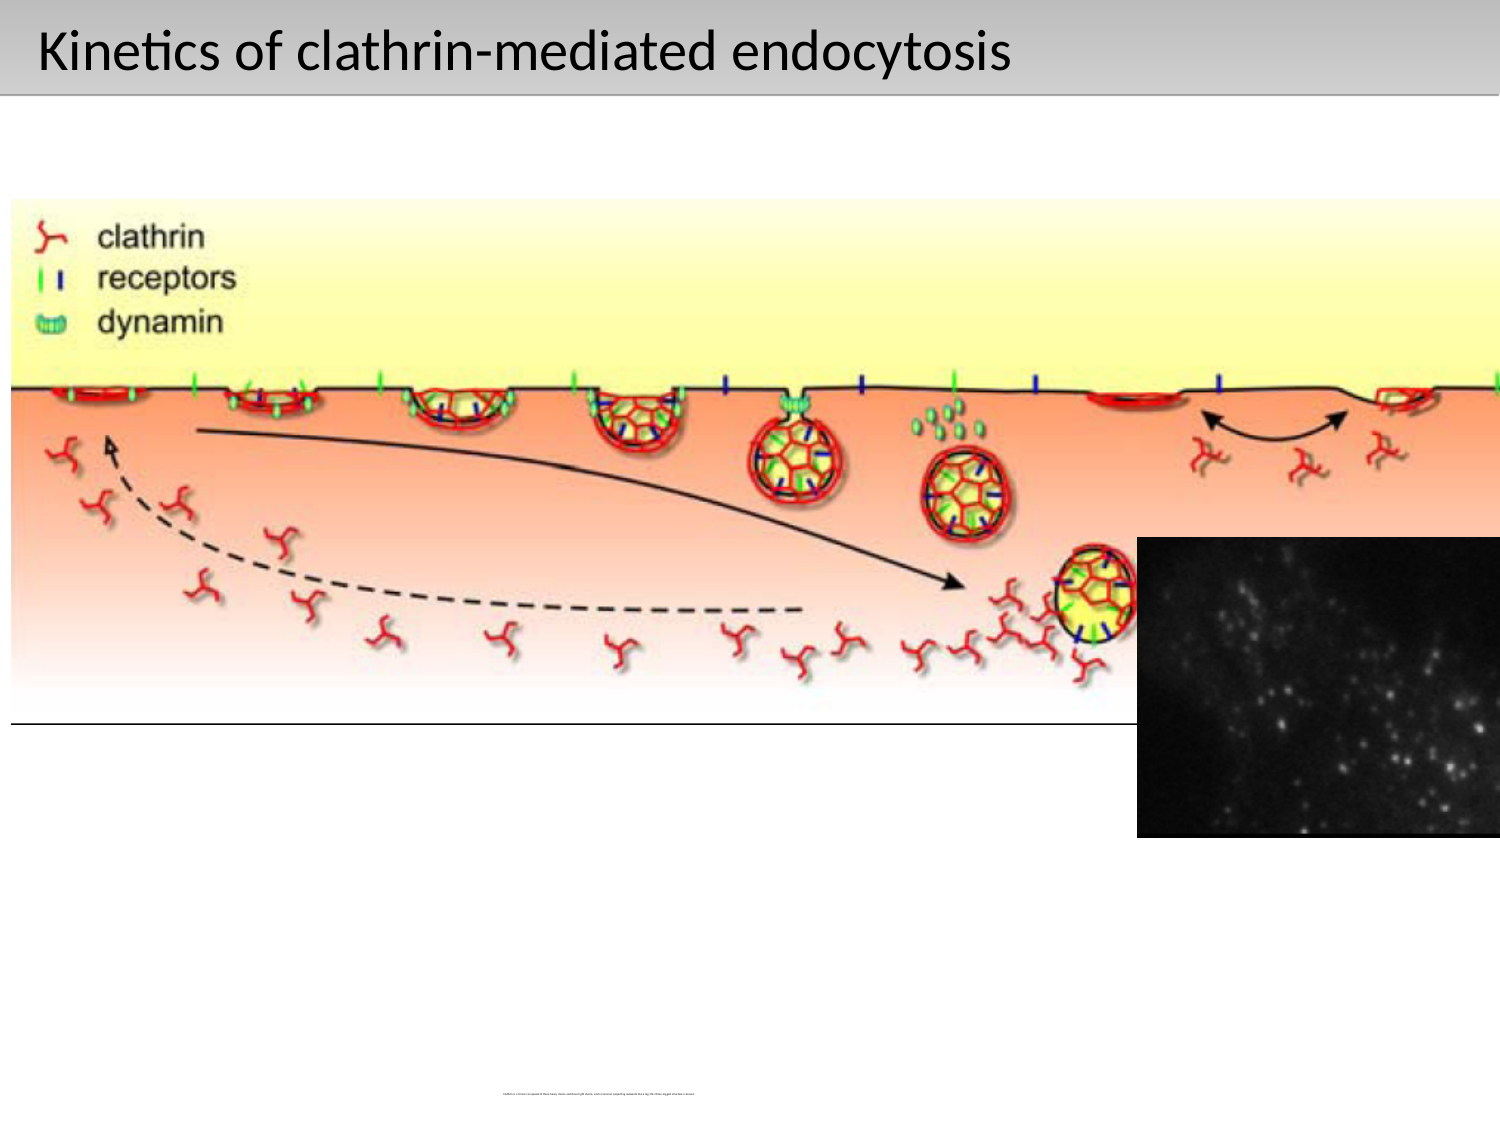

# Kinetics of clathrin-mediated endocytosis
Clathrin is a trimer composed of three heavy chains and three light chains, each monomer projecting outwards like a leg; this three-legged structure is known